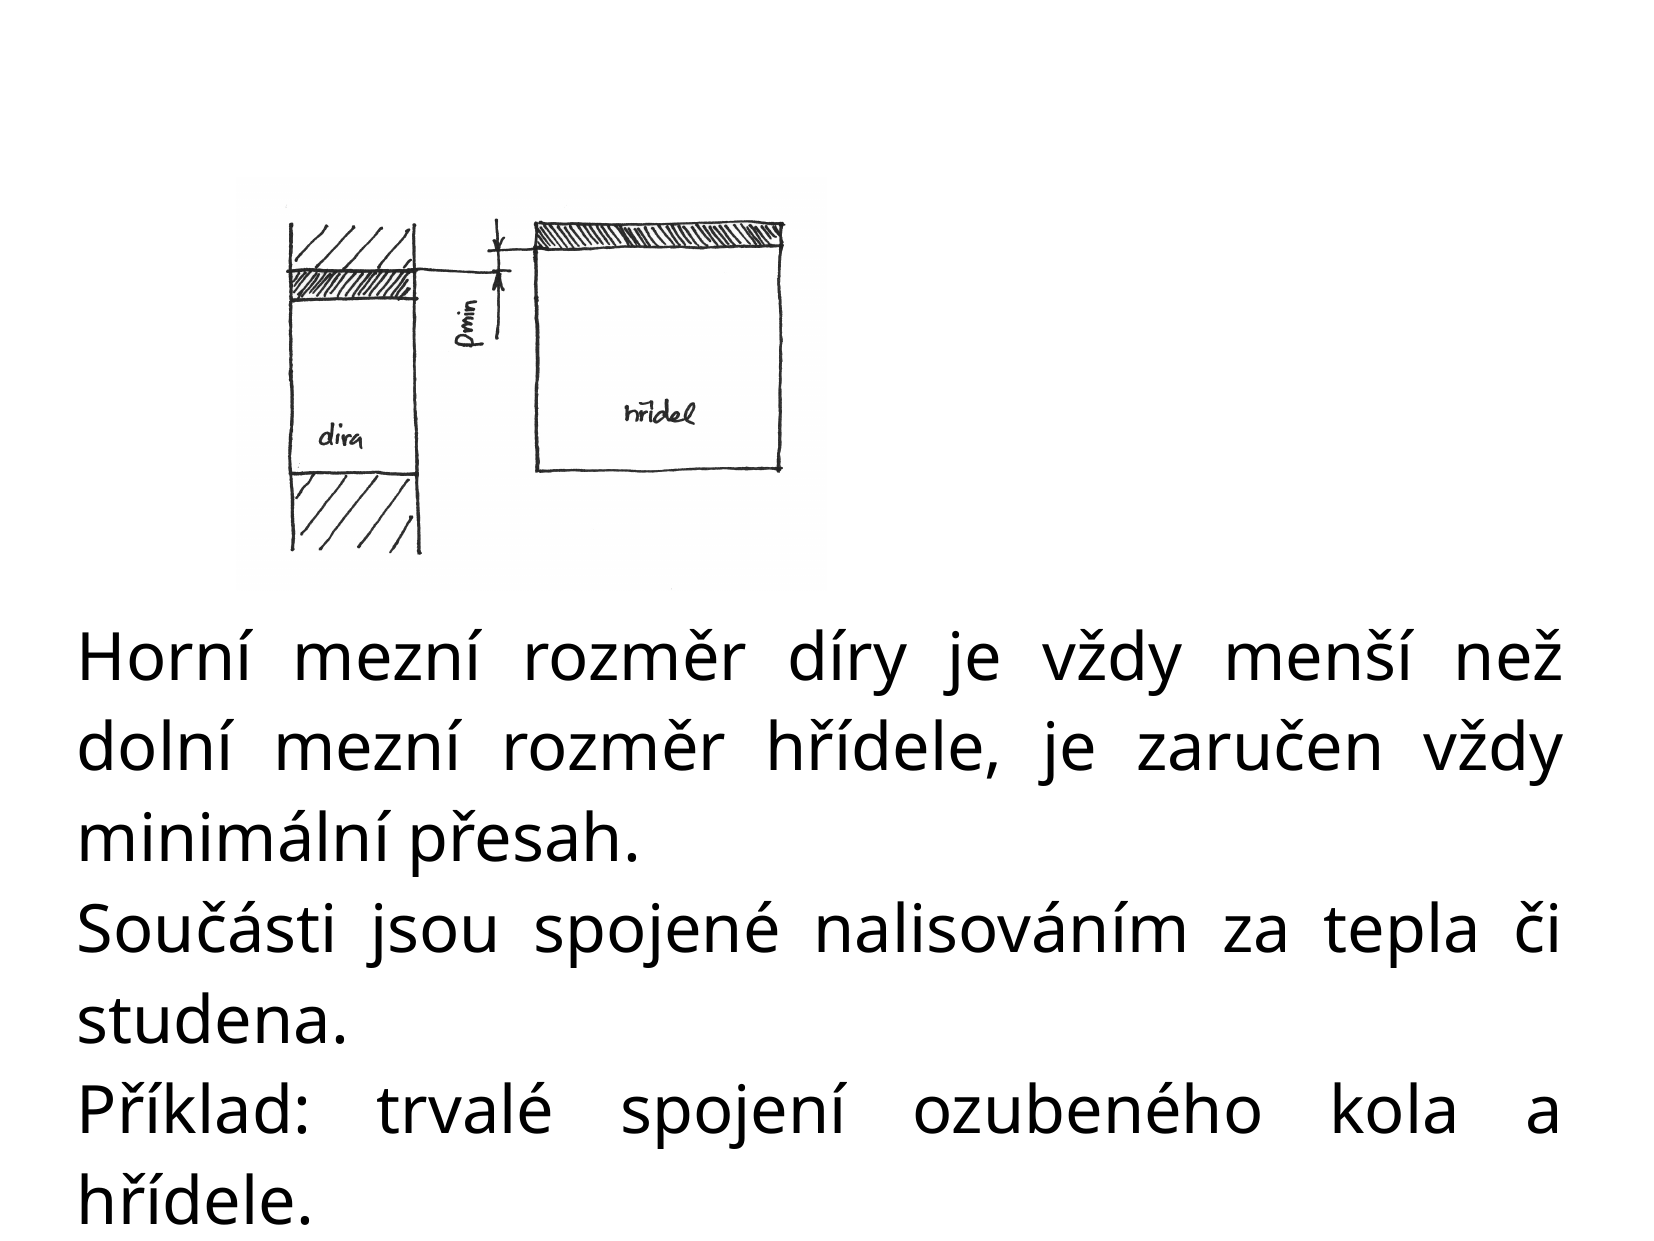

# Uložení s přesahem
Horní mezní rozměr díry je vždy menší než dolní mezní rozměr hřídele, je zaručen vždy minimální přesah.
Součásti jsou spojené nalisováním za tepla či studena.
Příklad: trvalé spojení ozubeného kola a hřídele.